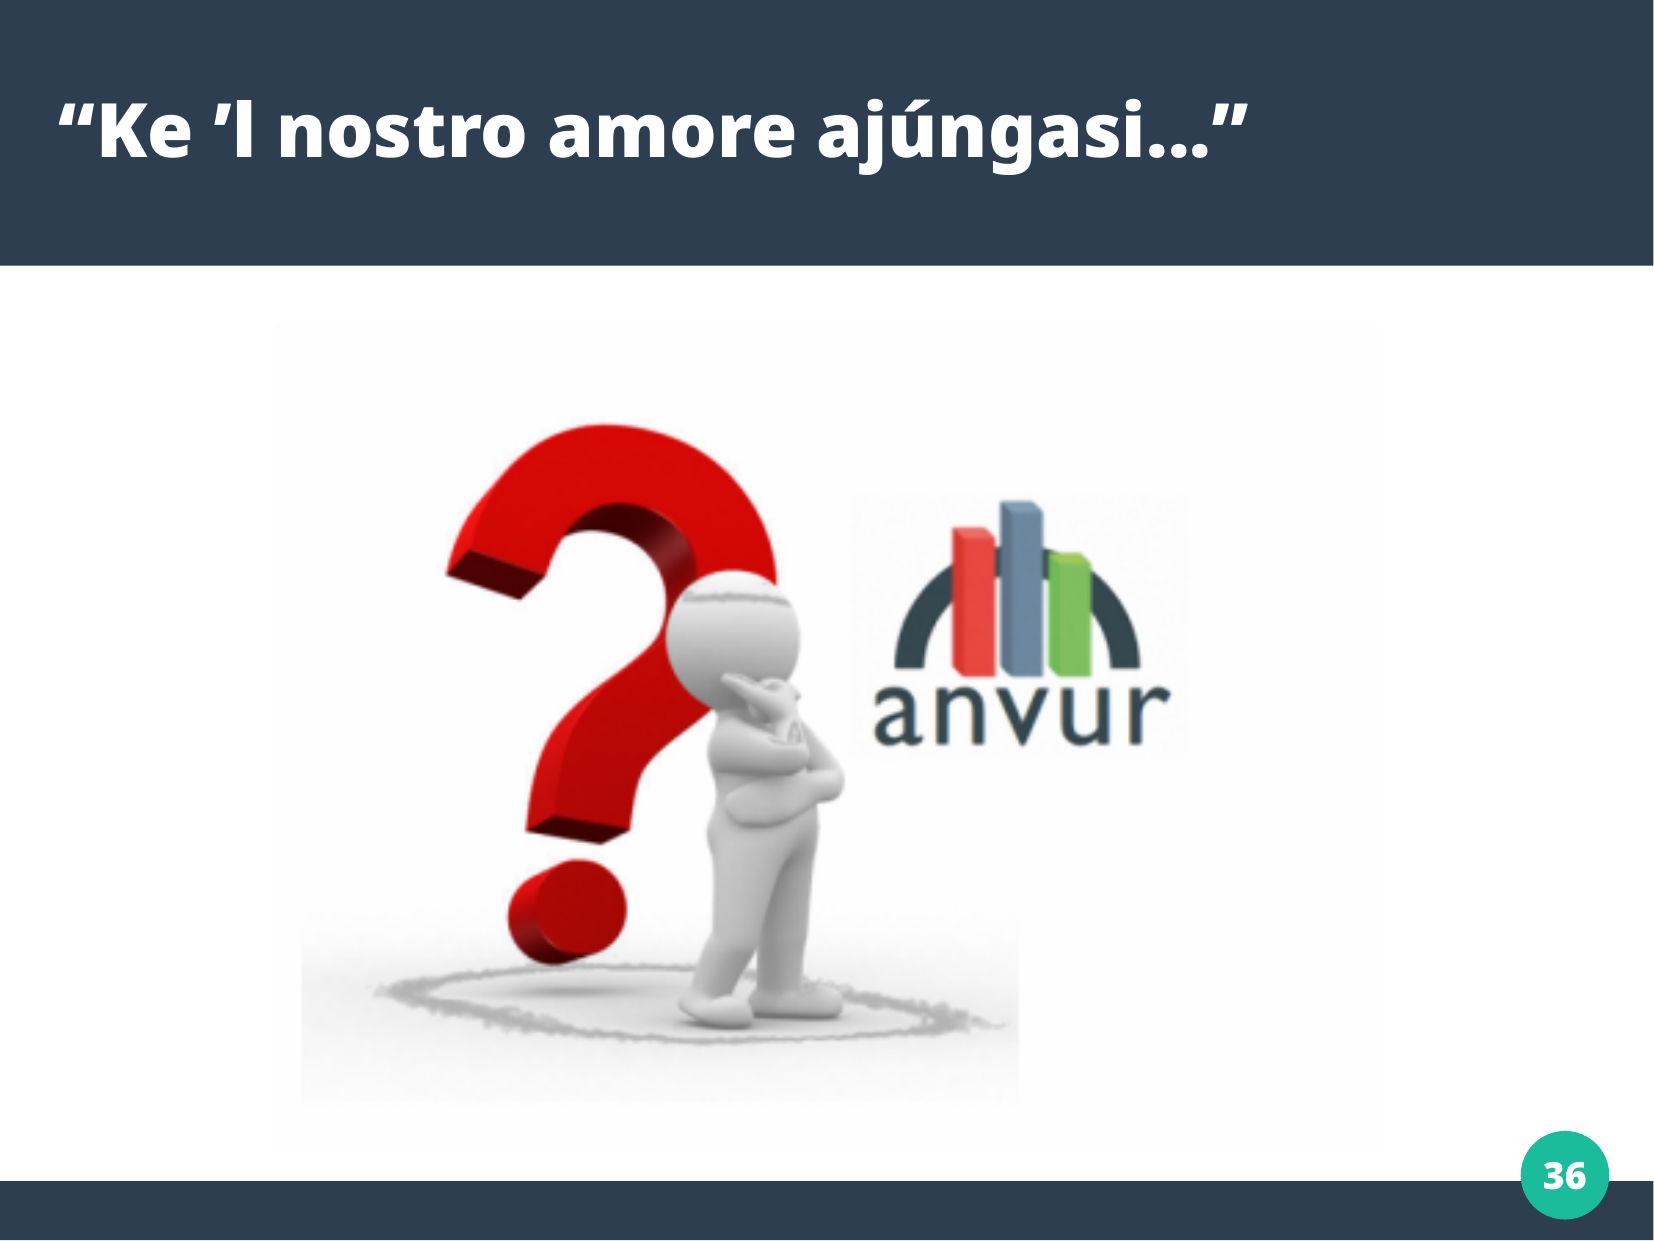

# “Ke ’l nostro amore ajúngasi...”
36